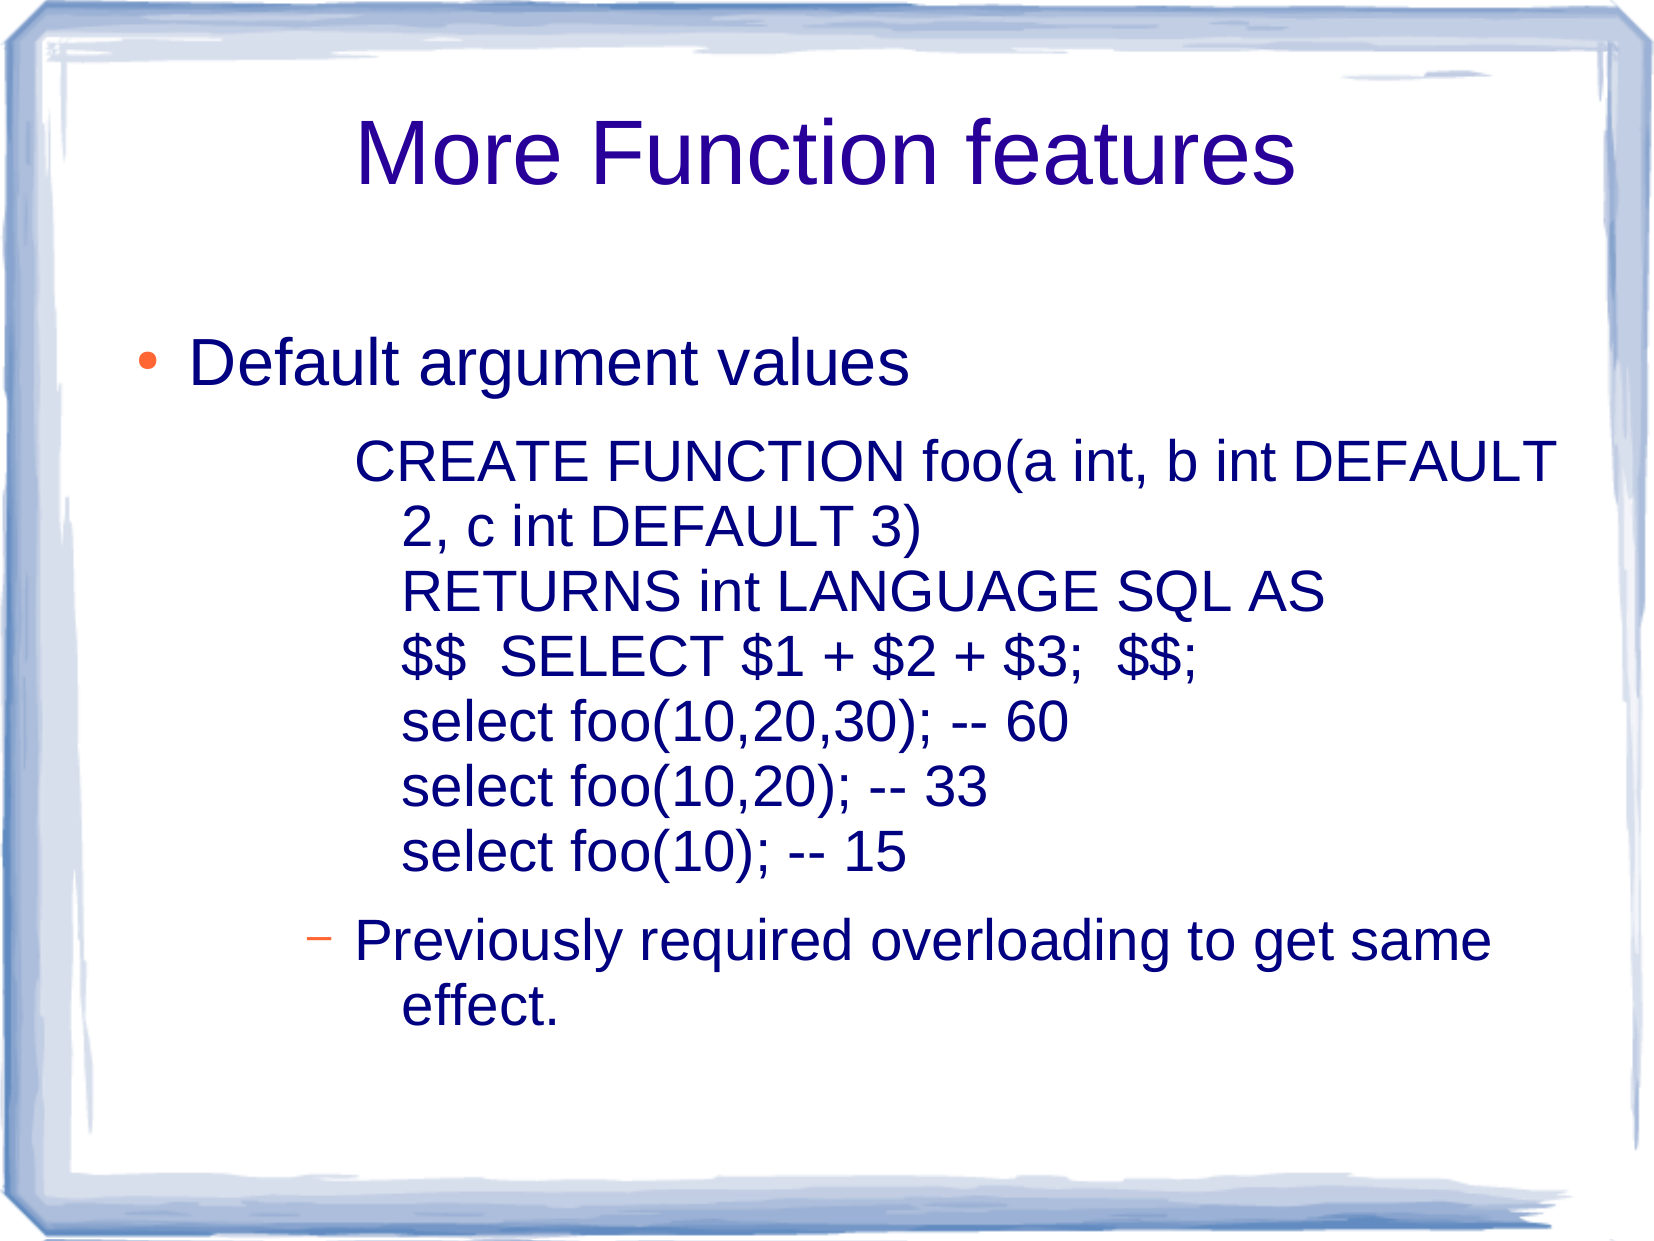

# More Function features
Default argument values
CREATE FUNCTION foo(a int, b int DEFAULT 2, c int DEFAULT 3)
RETURNS int LANGUAGE SQL AS
$$ SELECT $1 + $2 + $3; $$;
select foo(10,20,30); -- 60
select foo(10,20); -- 33
select foo(10); -- 15
Previously required overloading to get same effect.